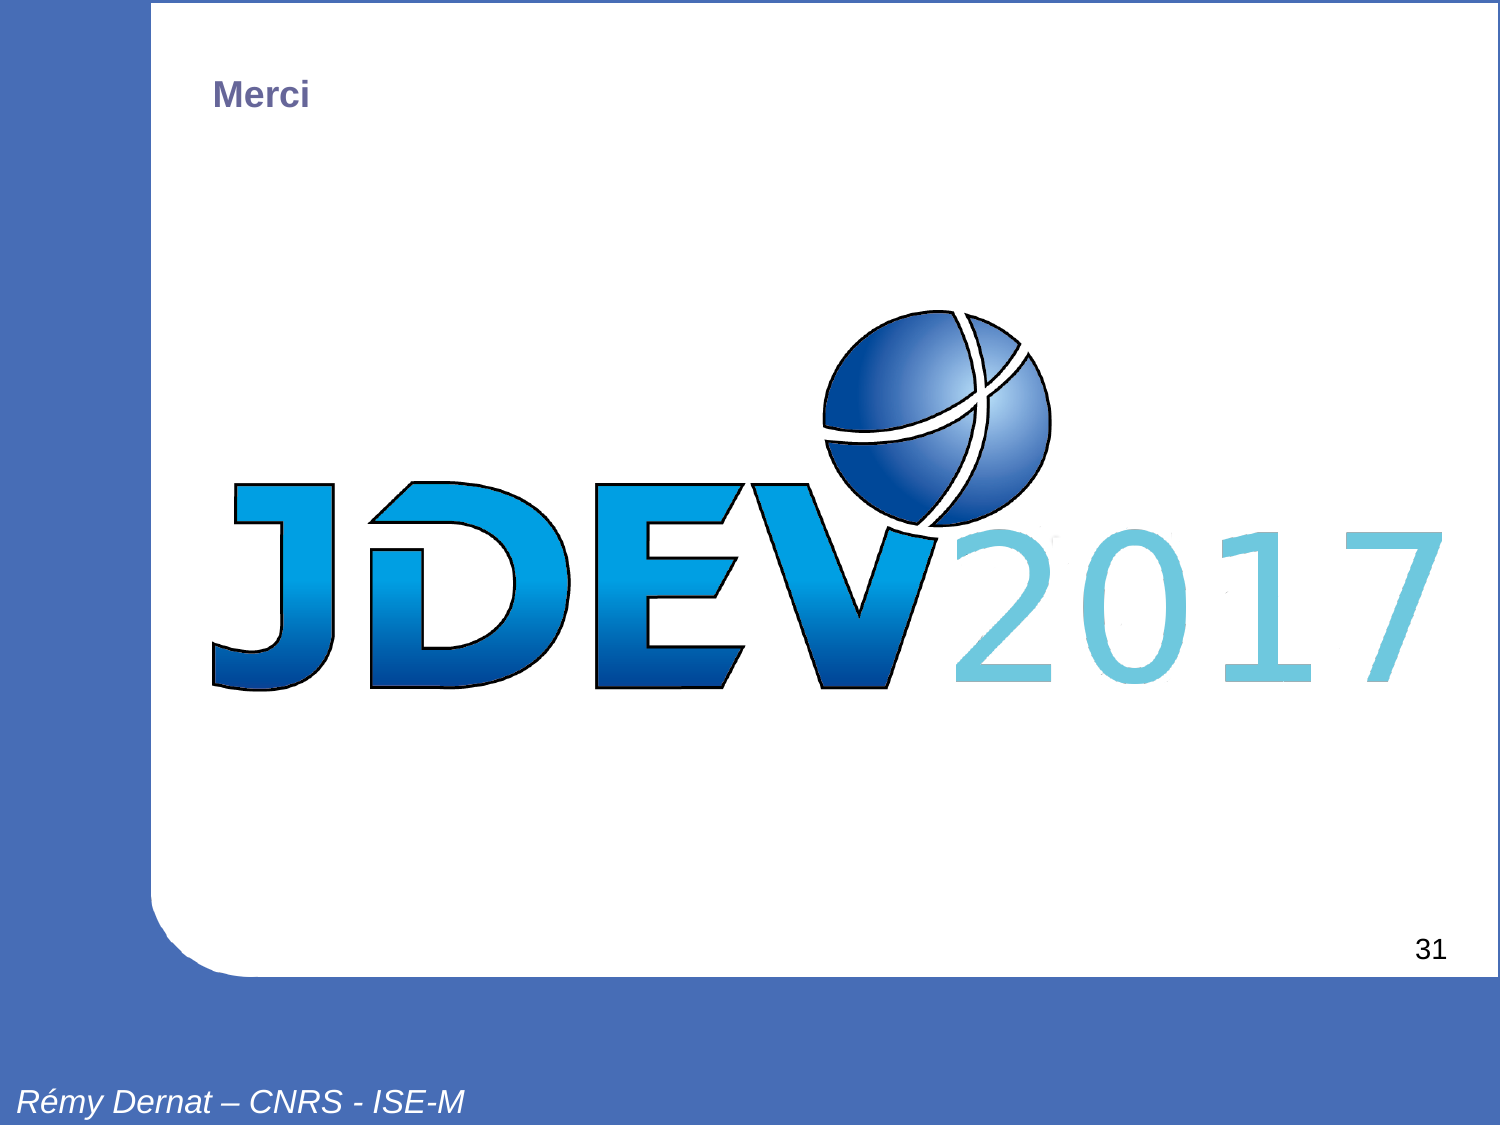

# Merci
31
Rémy Dernat – CNRS - ISE-M